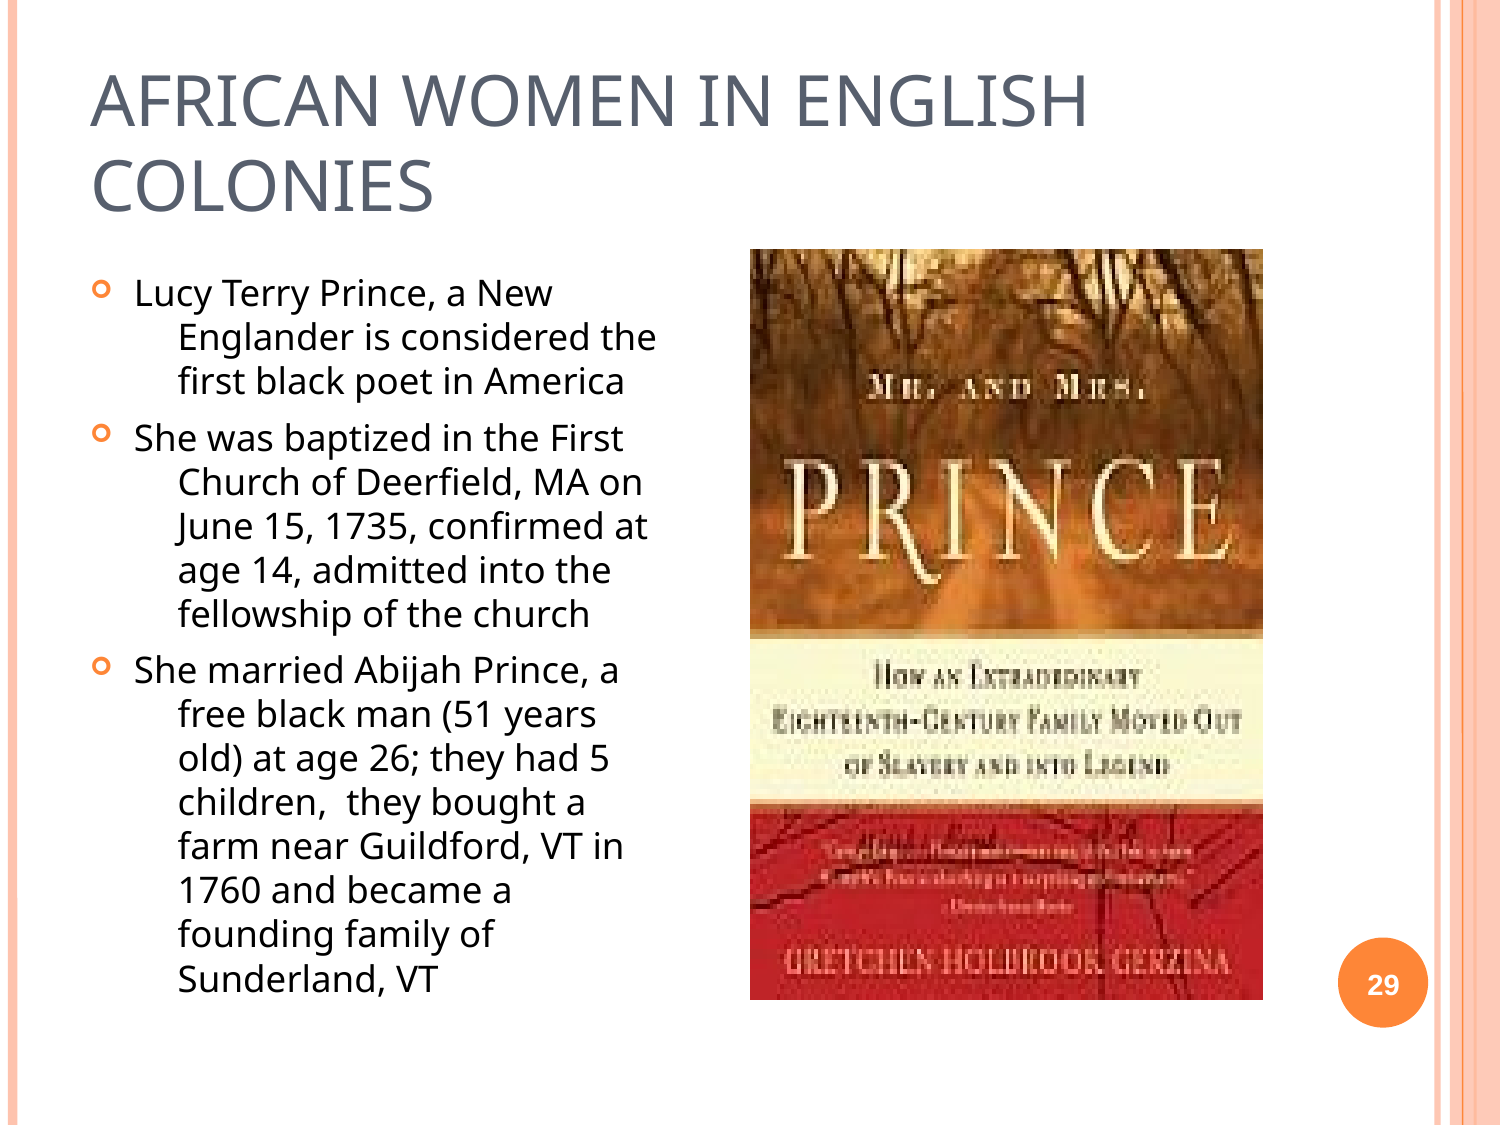

# African Women in English Colonies
Lucy Terry Prince, a New Englander is considered the first black poet in America
She was baptized in the First Church of Deerfield, MA on June 15, 1735, confirmed at age 14, admitted into the fellowship of the church
She married Abijah Prince, a free black man (51 years old) at age 26; they had 5 children, they bought a farm near Guildford, VT in 1760 and became a founding family of Sunderland, VT